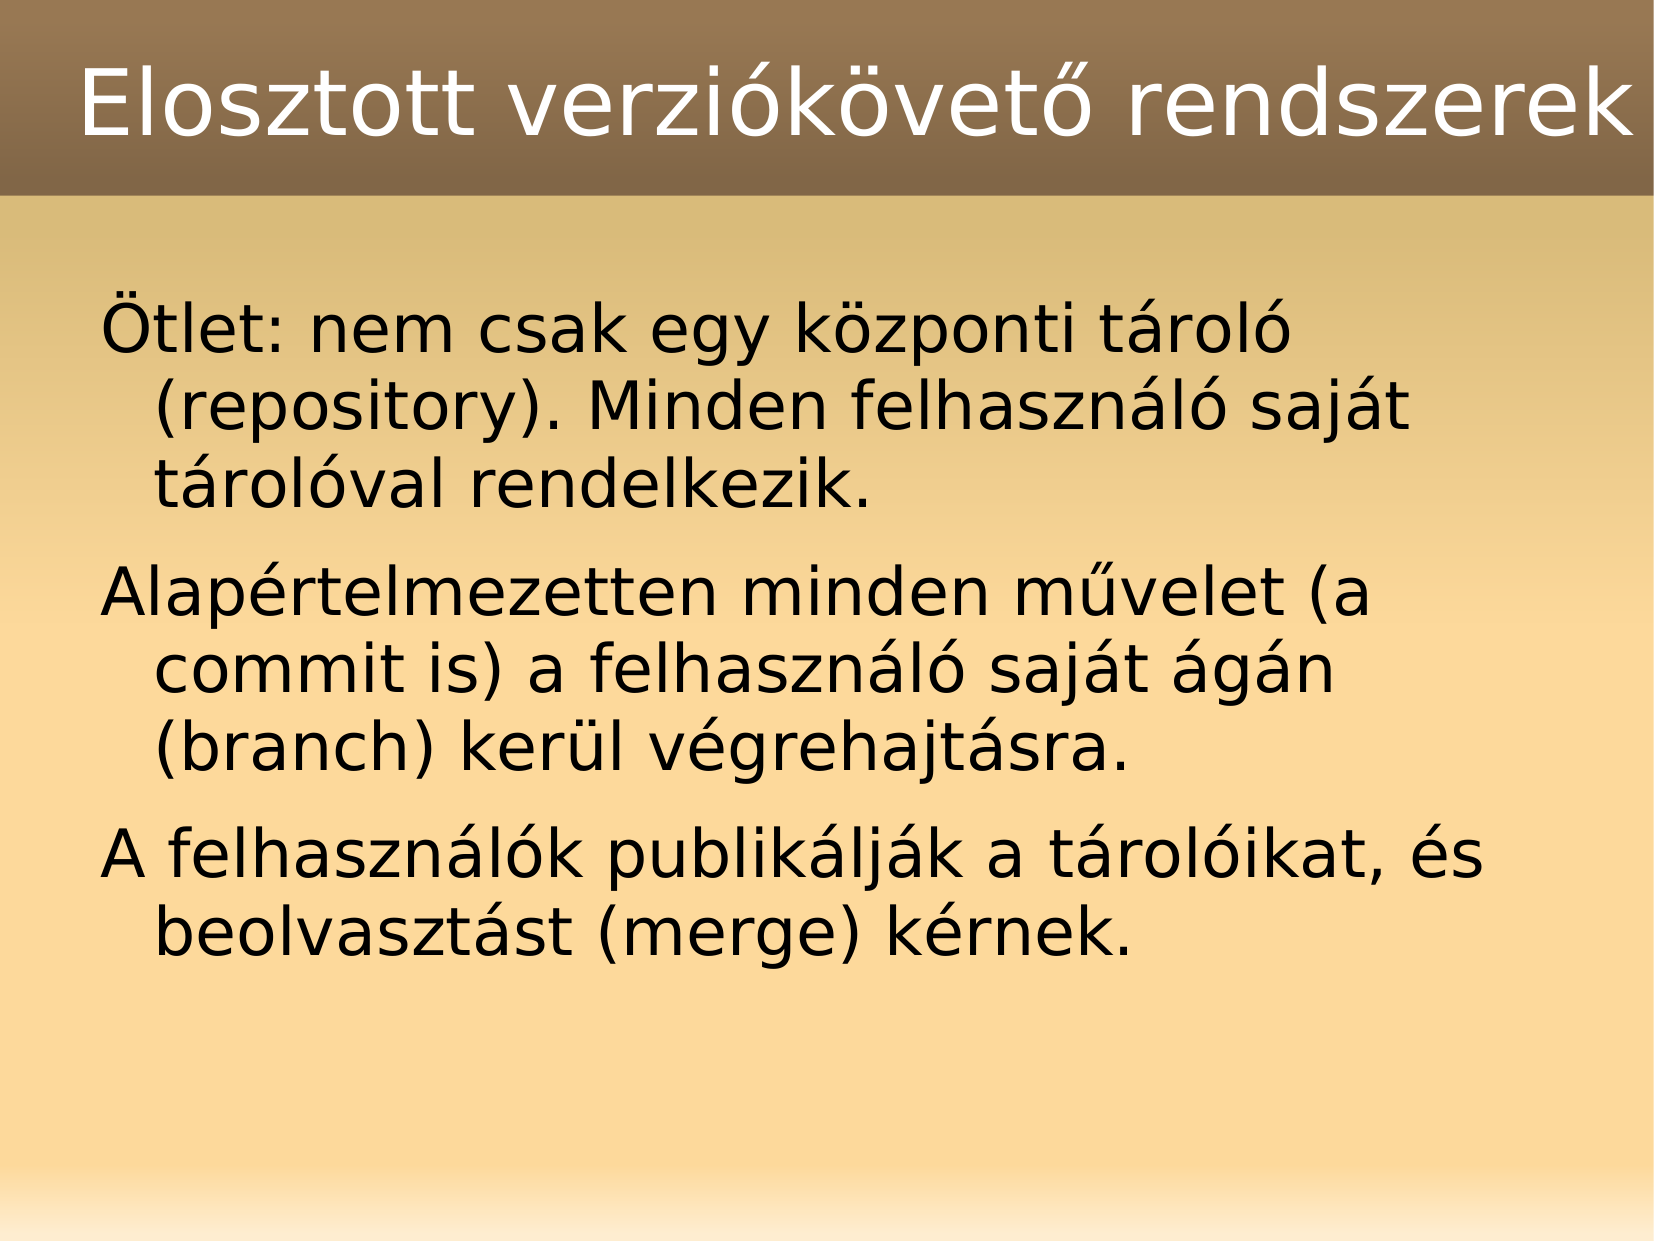

# Elosztott verziókövető rendszerek
Ötlet: nem csak egy központi tároló (repository). Minden felhasználó saját tárolóval rendelkezik.
Alapértelmezetten minden művelet (a commit is) a felhasználó saját ágán (branch) kerül végrehajtásra.
A felhasználók publikálják a tárolóikat, és beolvasztást (merge) kérnek.